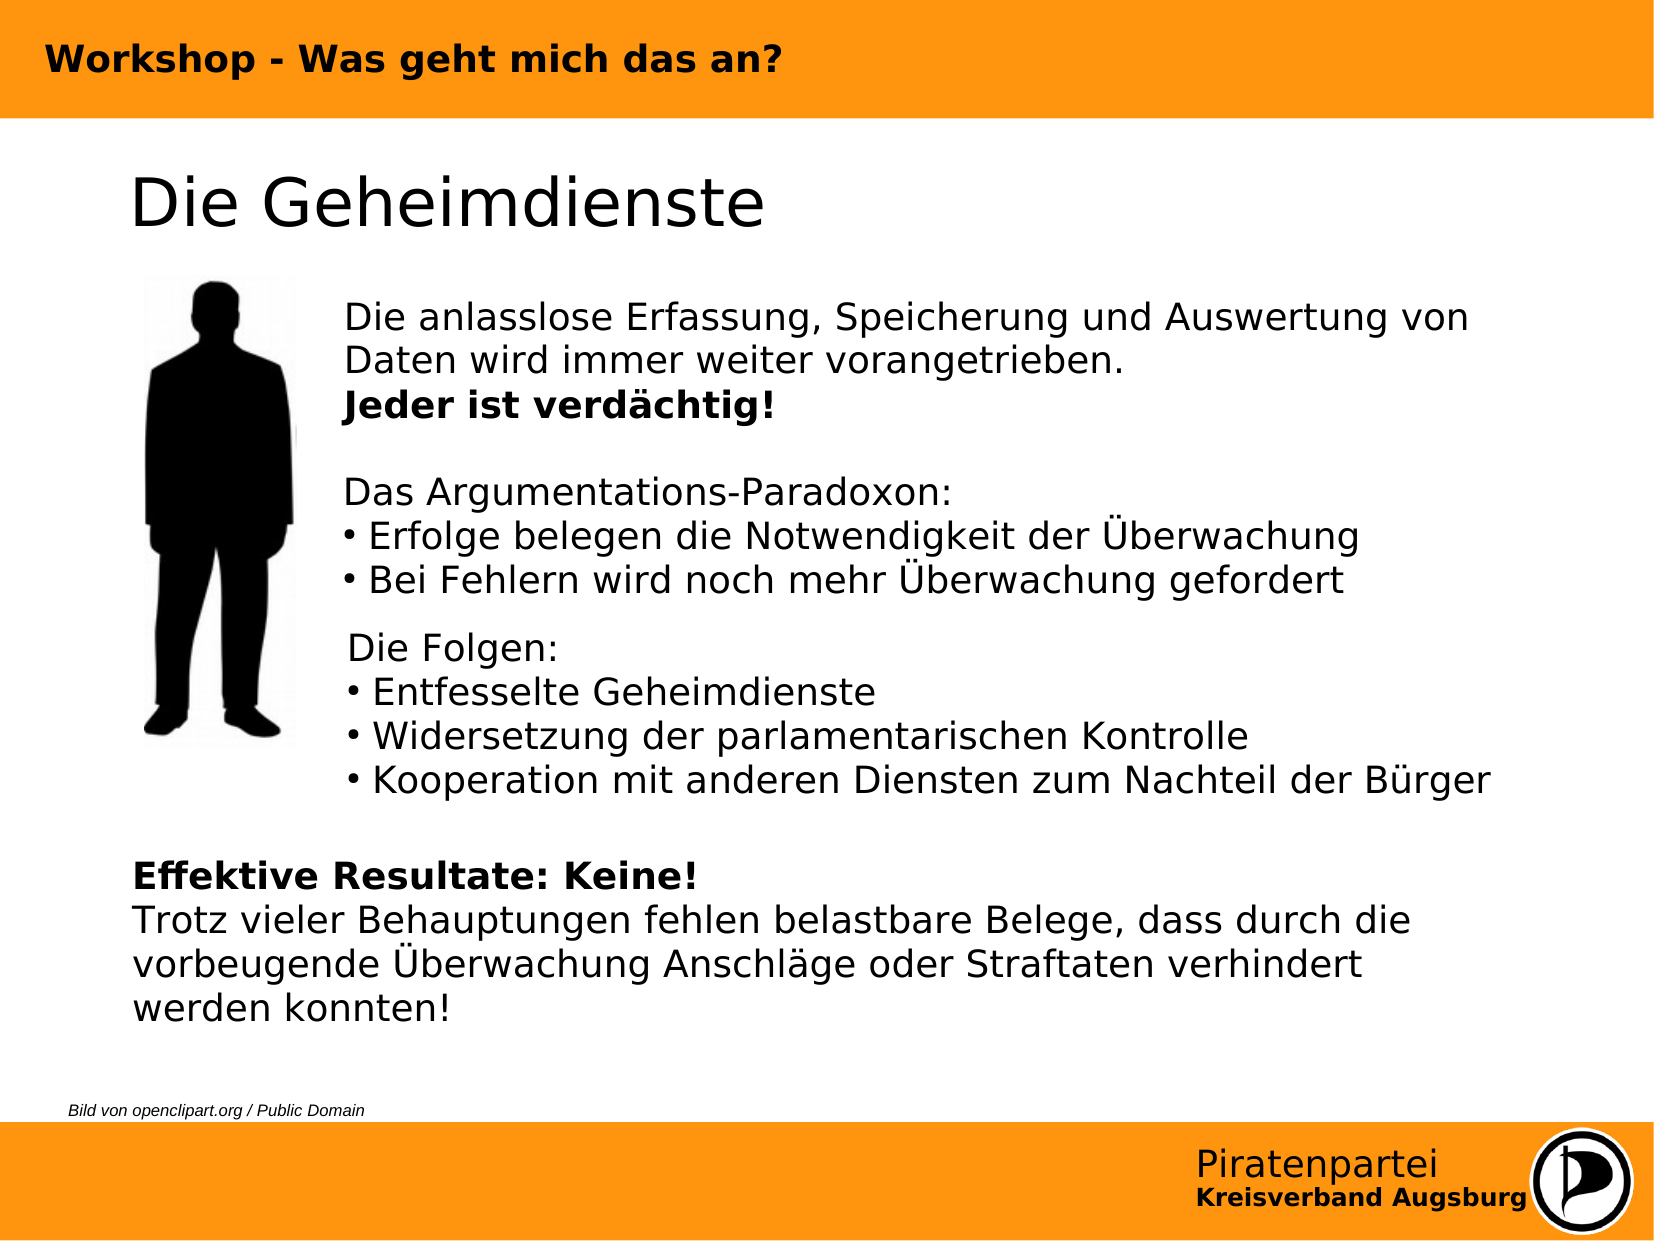

Workshop - Was geht mich das an?
Die Geheimdienste
Die anlasslose Erfassung, Speicherung und Auswertung von Daten wird immer weiter vorangetrieben.
Jeder ist verdächtig!
Das Argumentations-Paradoxon:
 Erfolge belegen die Notwendigkeit der Überwachung
 Bei Fehlern wird noch mehr Überwachung gefordert
Die Folgen:
 Entfesselte Geheimdienste
 Widersetzung der parlamentarischen Kontrolle
 Kooperation mit anderen Diensten zum Nachteil der Bürger
Effektive Resultate: Keine!
Trotz vieler Behauptungen fehlen belastbare Belege, dass durch die vorbeugende Überwachung Anschläge oder Straftaten verhindert werden konnten!
Bild von openclipart.org / Public Domain